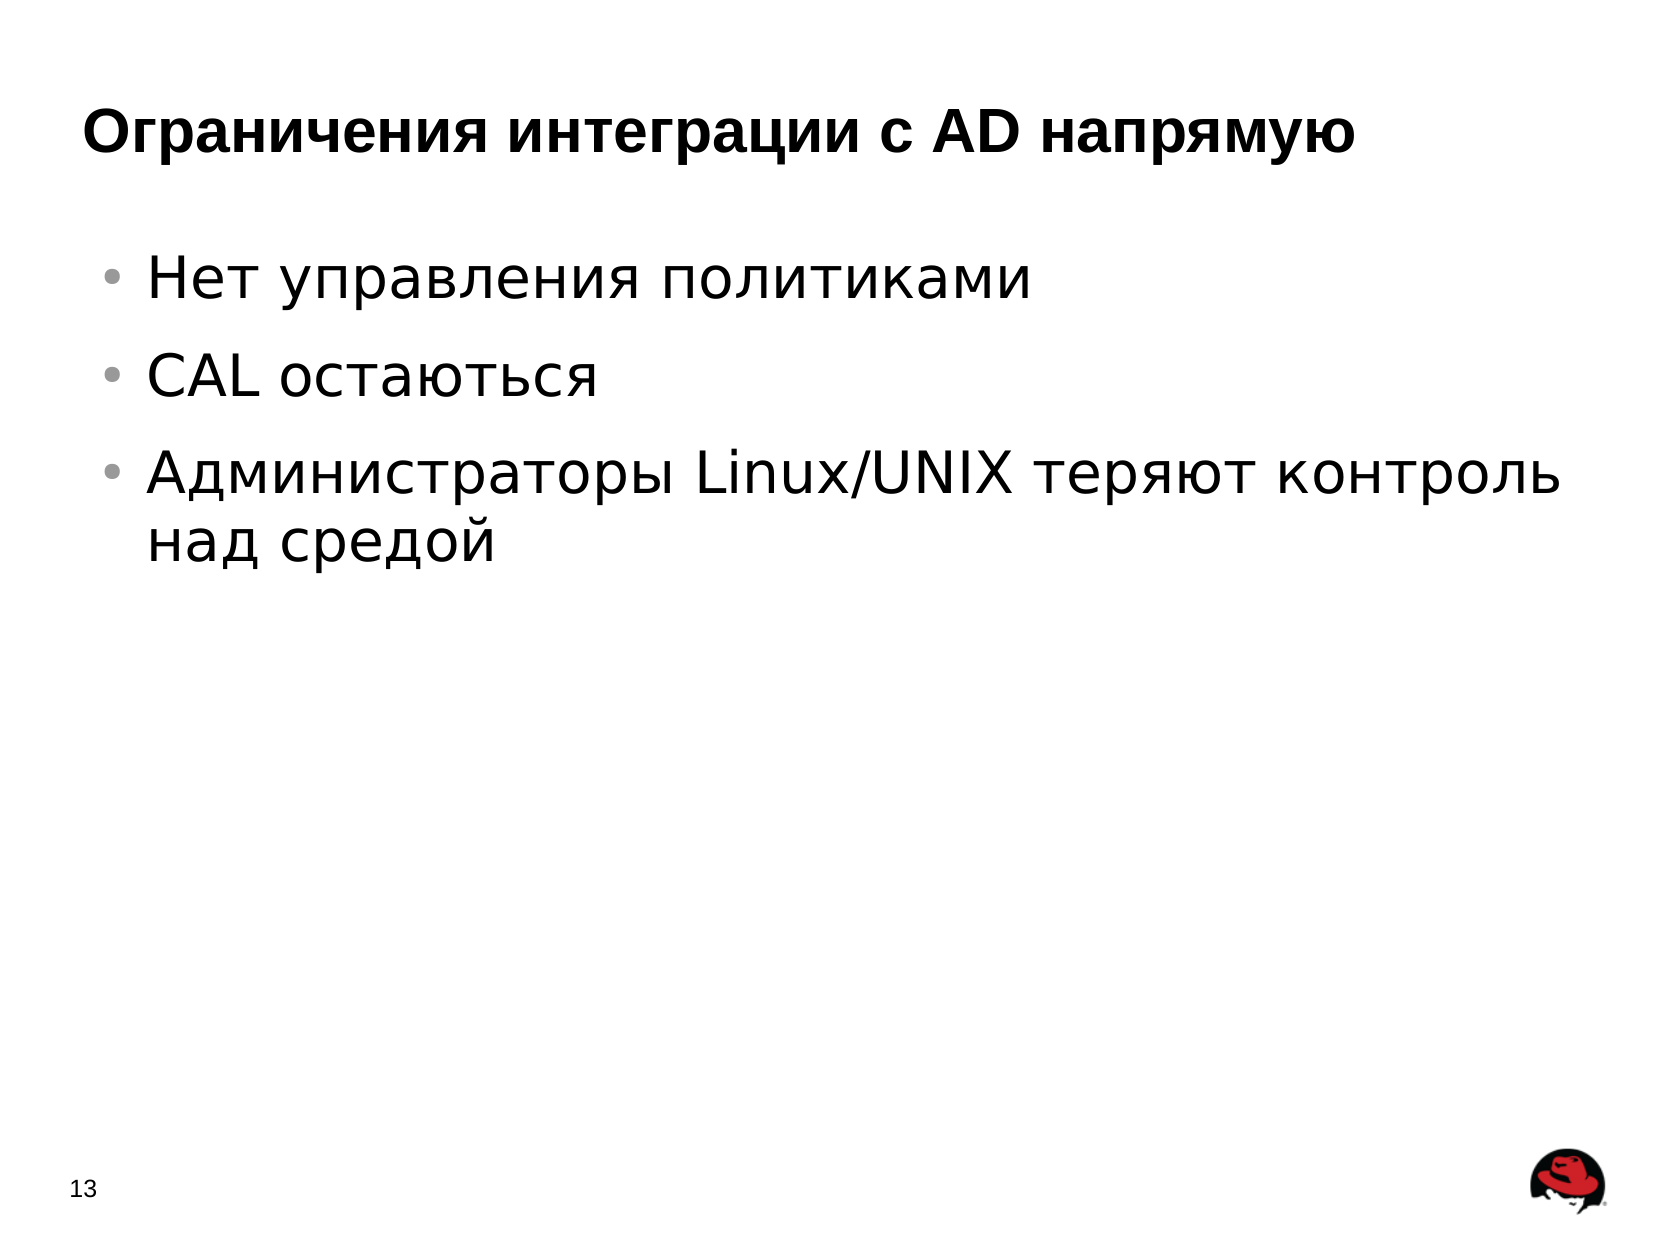

# Ограничения интеграции с AD напрямую
Нет управления политиками
CAL остаються
Администраторы Linux/UNIX теряют контроль над средой